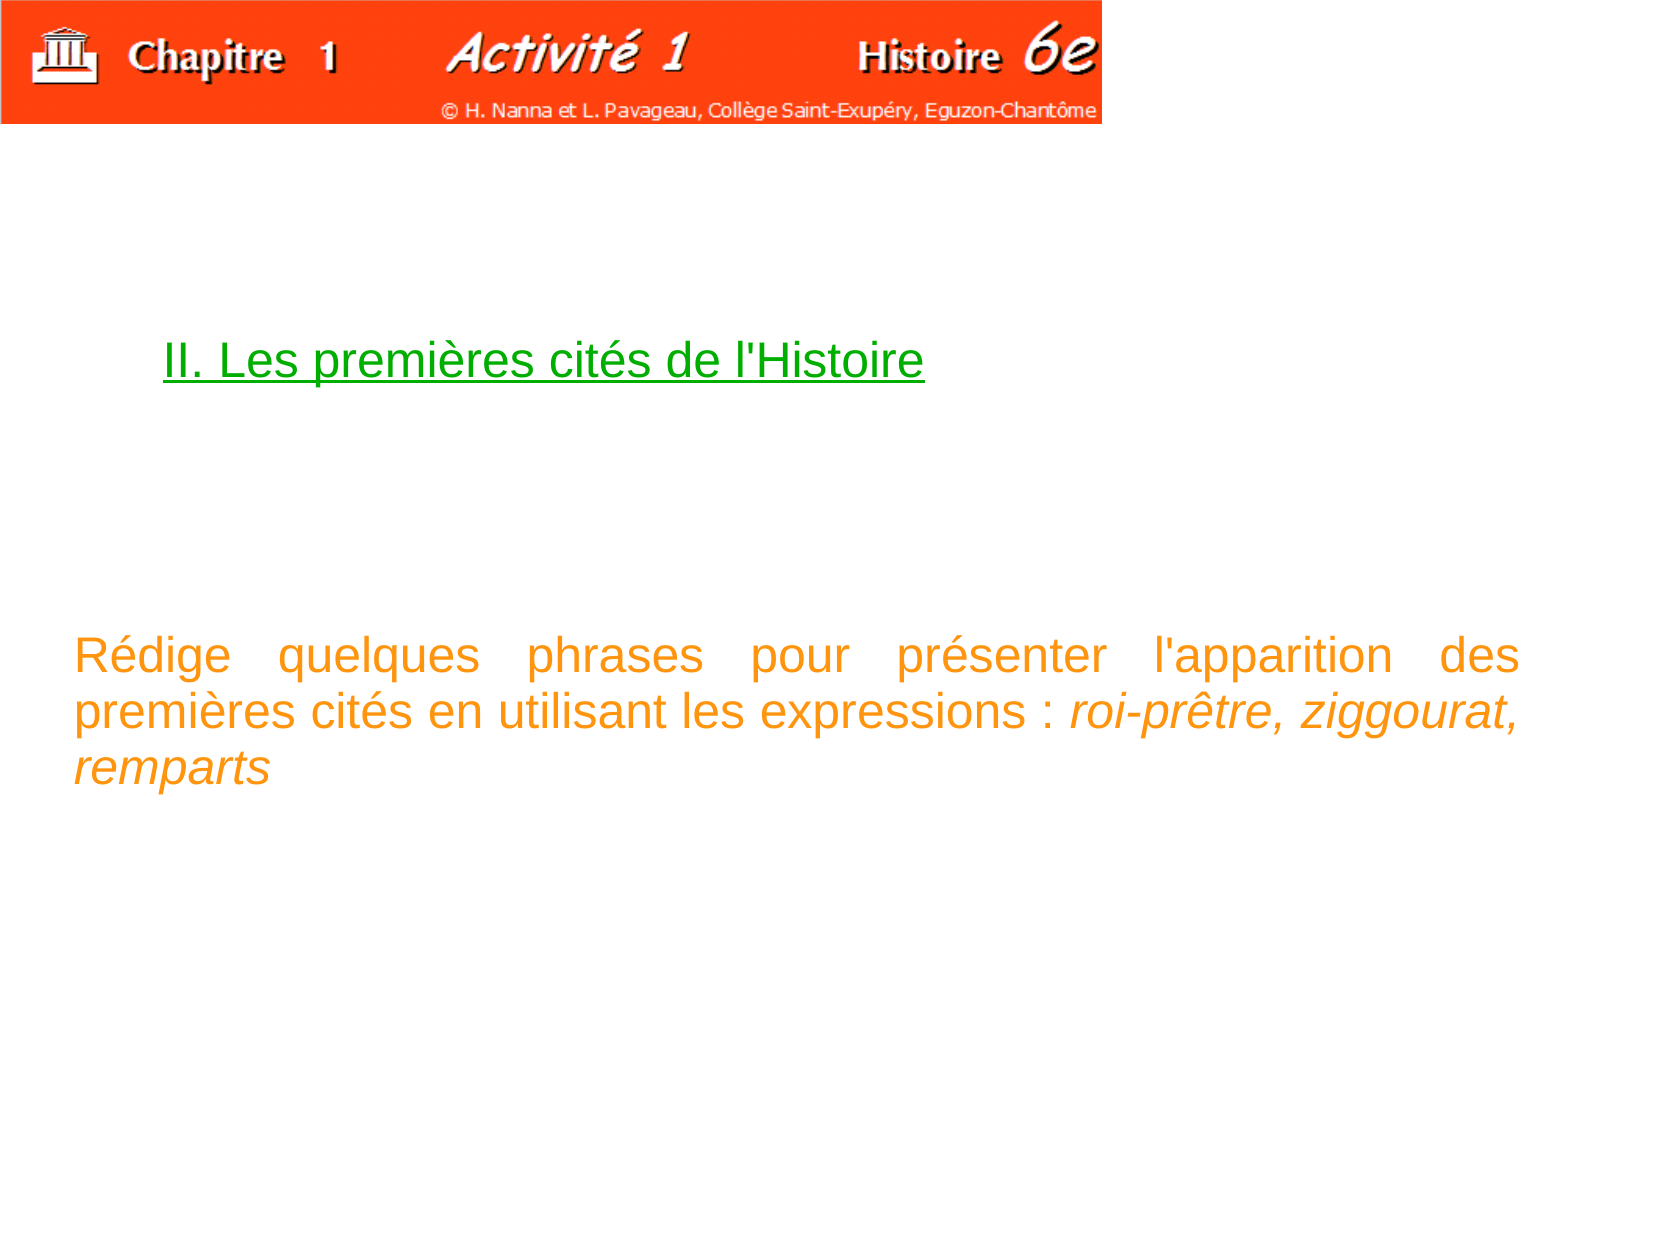

II. Les premières cités de l'Histoire
Rédige quelques phrases pour présenter l'apparition des premières cités en utilisant les expressions : roi-prêtre, ziggourat, remparts